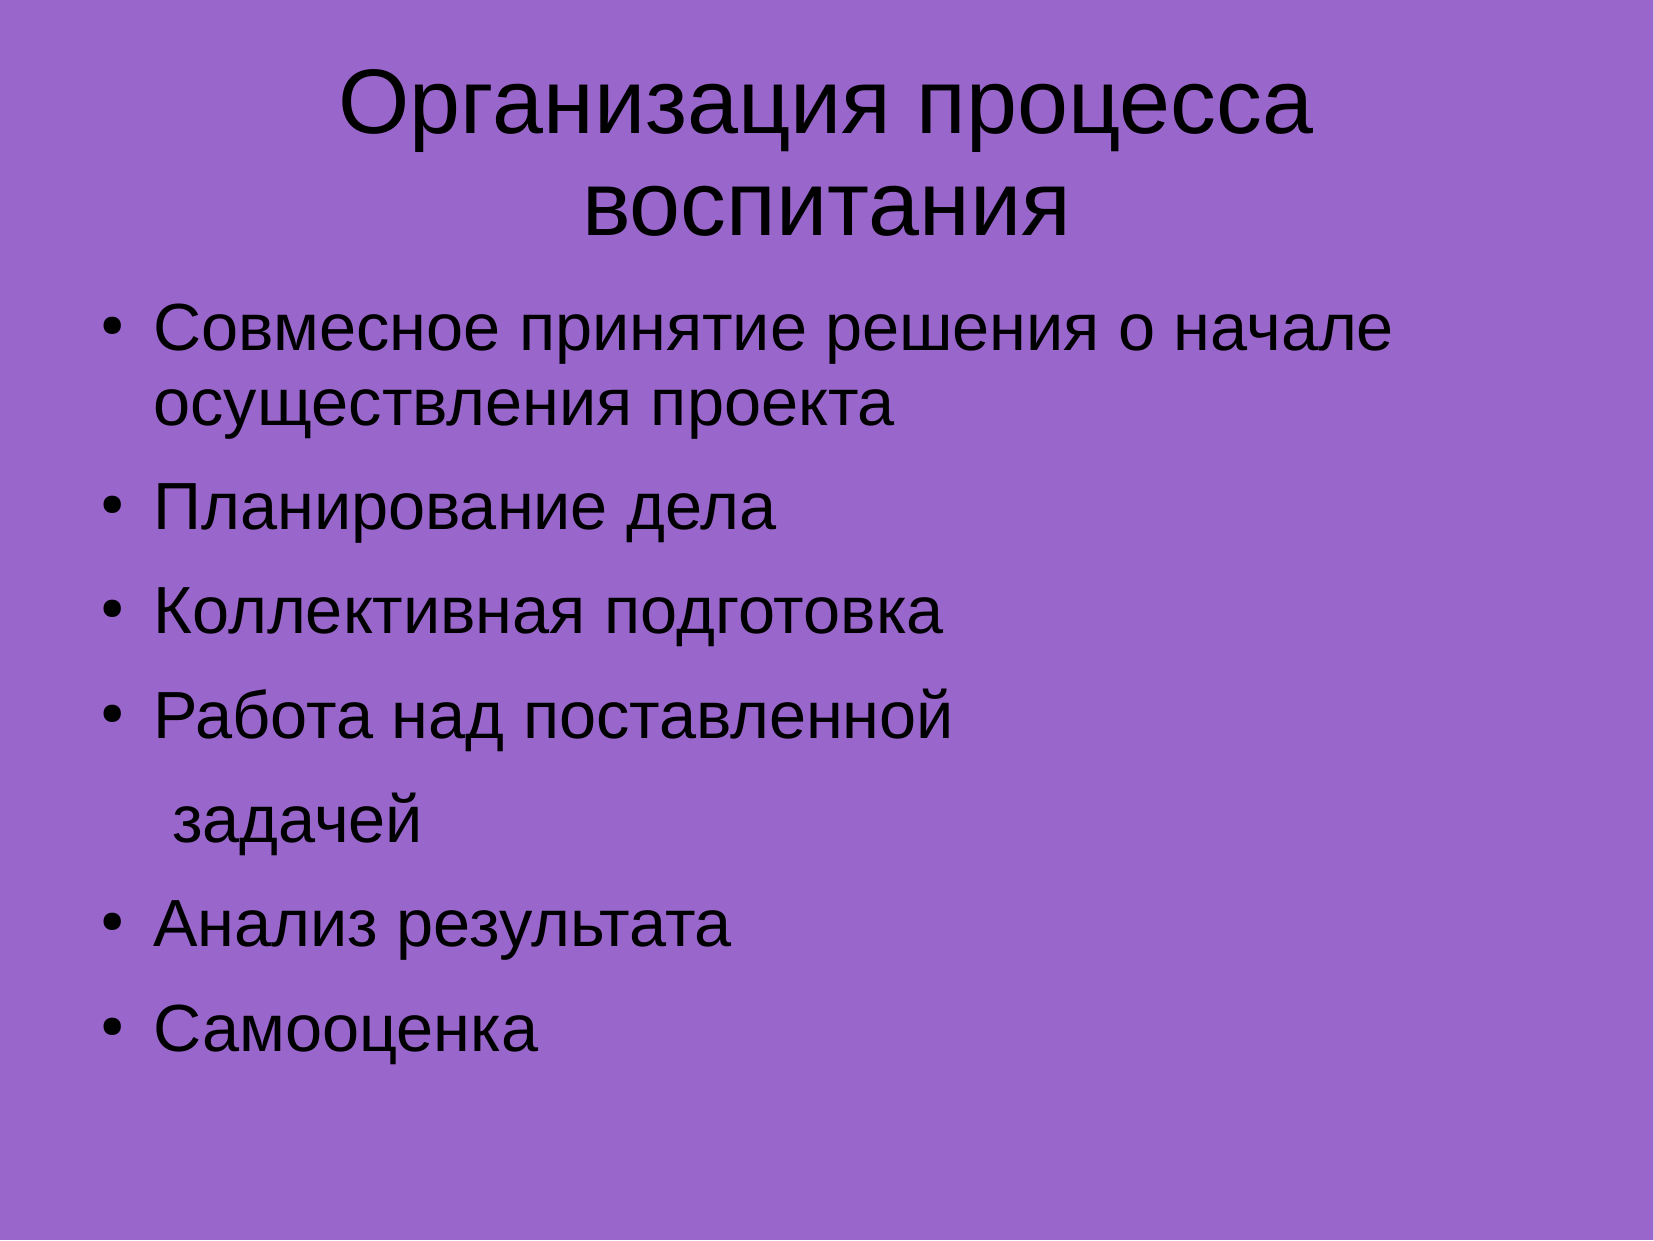

# Организация процесса воспитания
Совмесное принятие решения о начале осуществления проекта
Планирование дела
Коллективная подготовка
Работа над поставленной
 задачей
Анализ результата
Самооценка